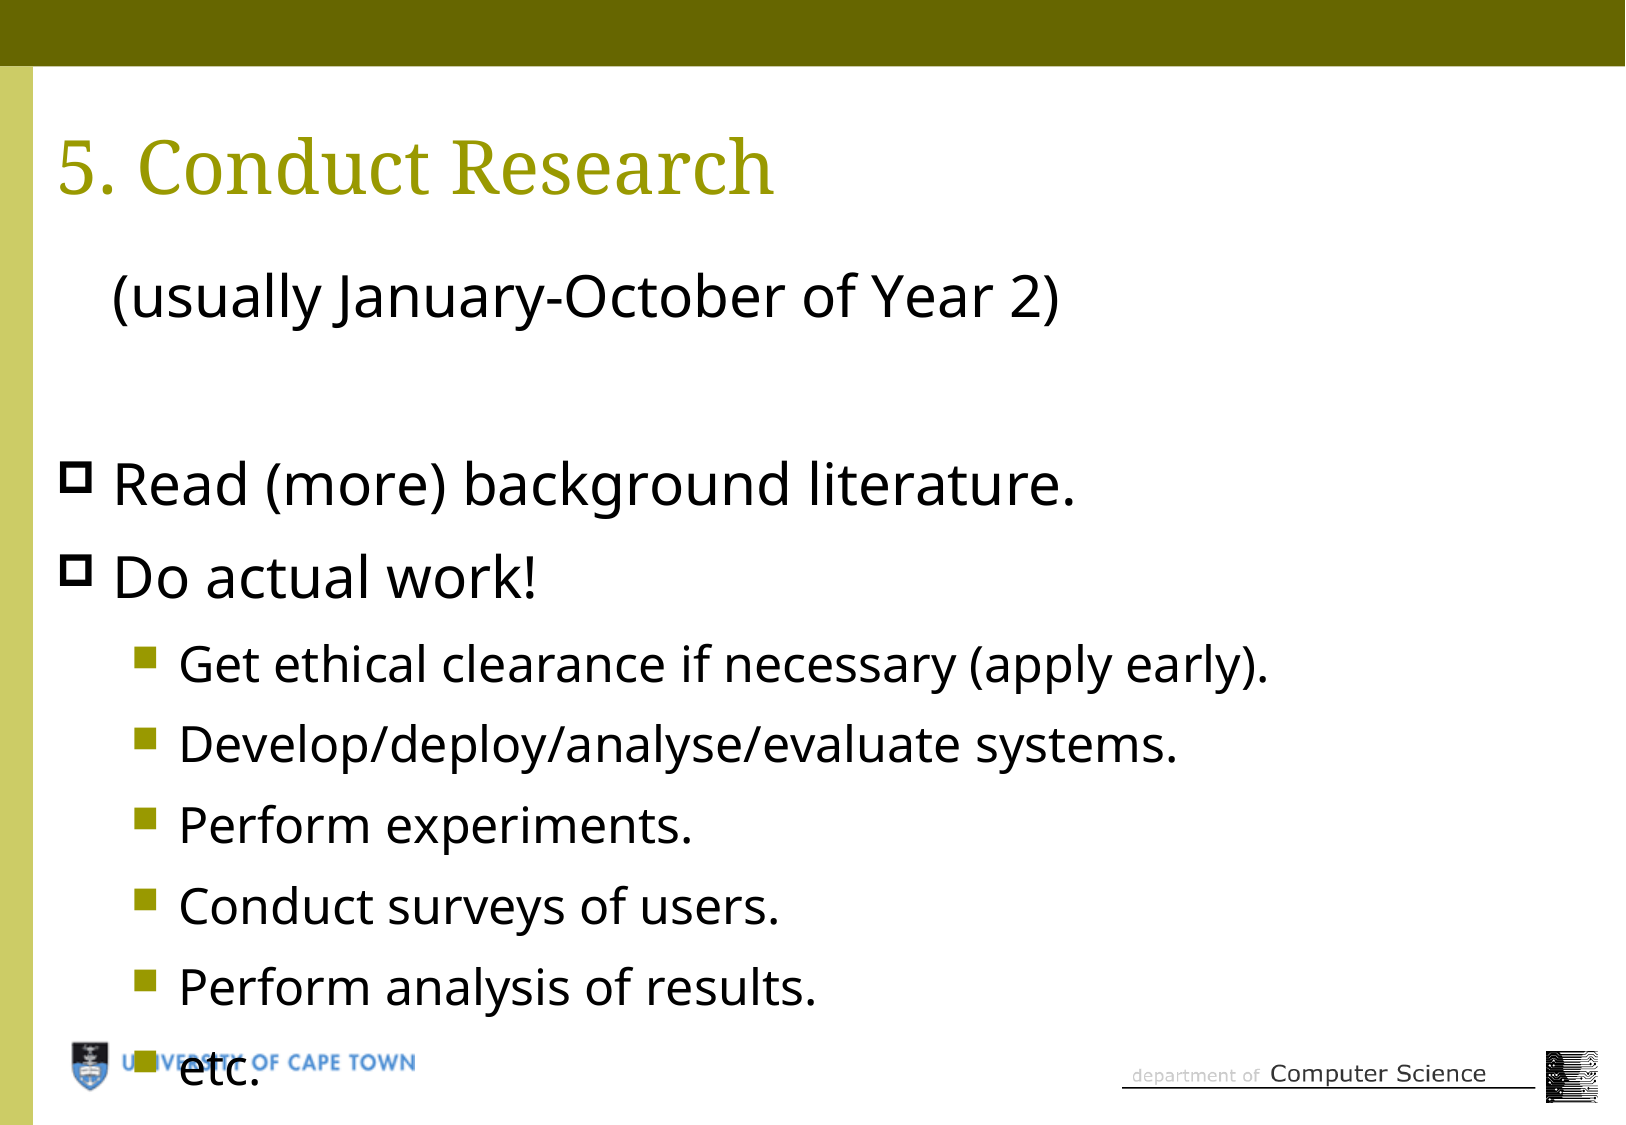

# 5. Conduct Research
(usually January-October of Year 2)
Read (more) background literature.
Do actual work!
Get ethical clearance if necessary (apply early).
Develop/deploy/analyse/evaluate systems.
Perform experiments.
Conduct surveys of users.
Perform analysis of results.
etc.